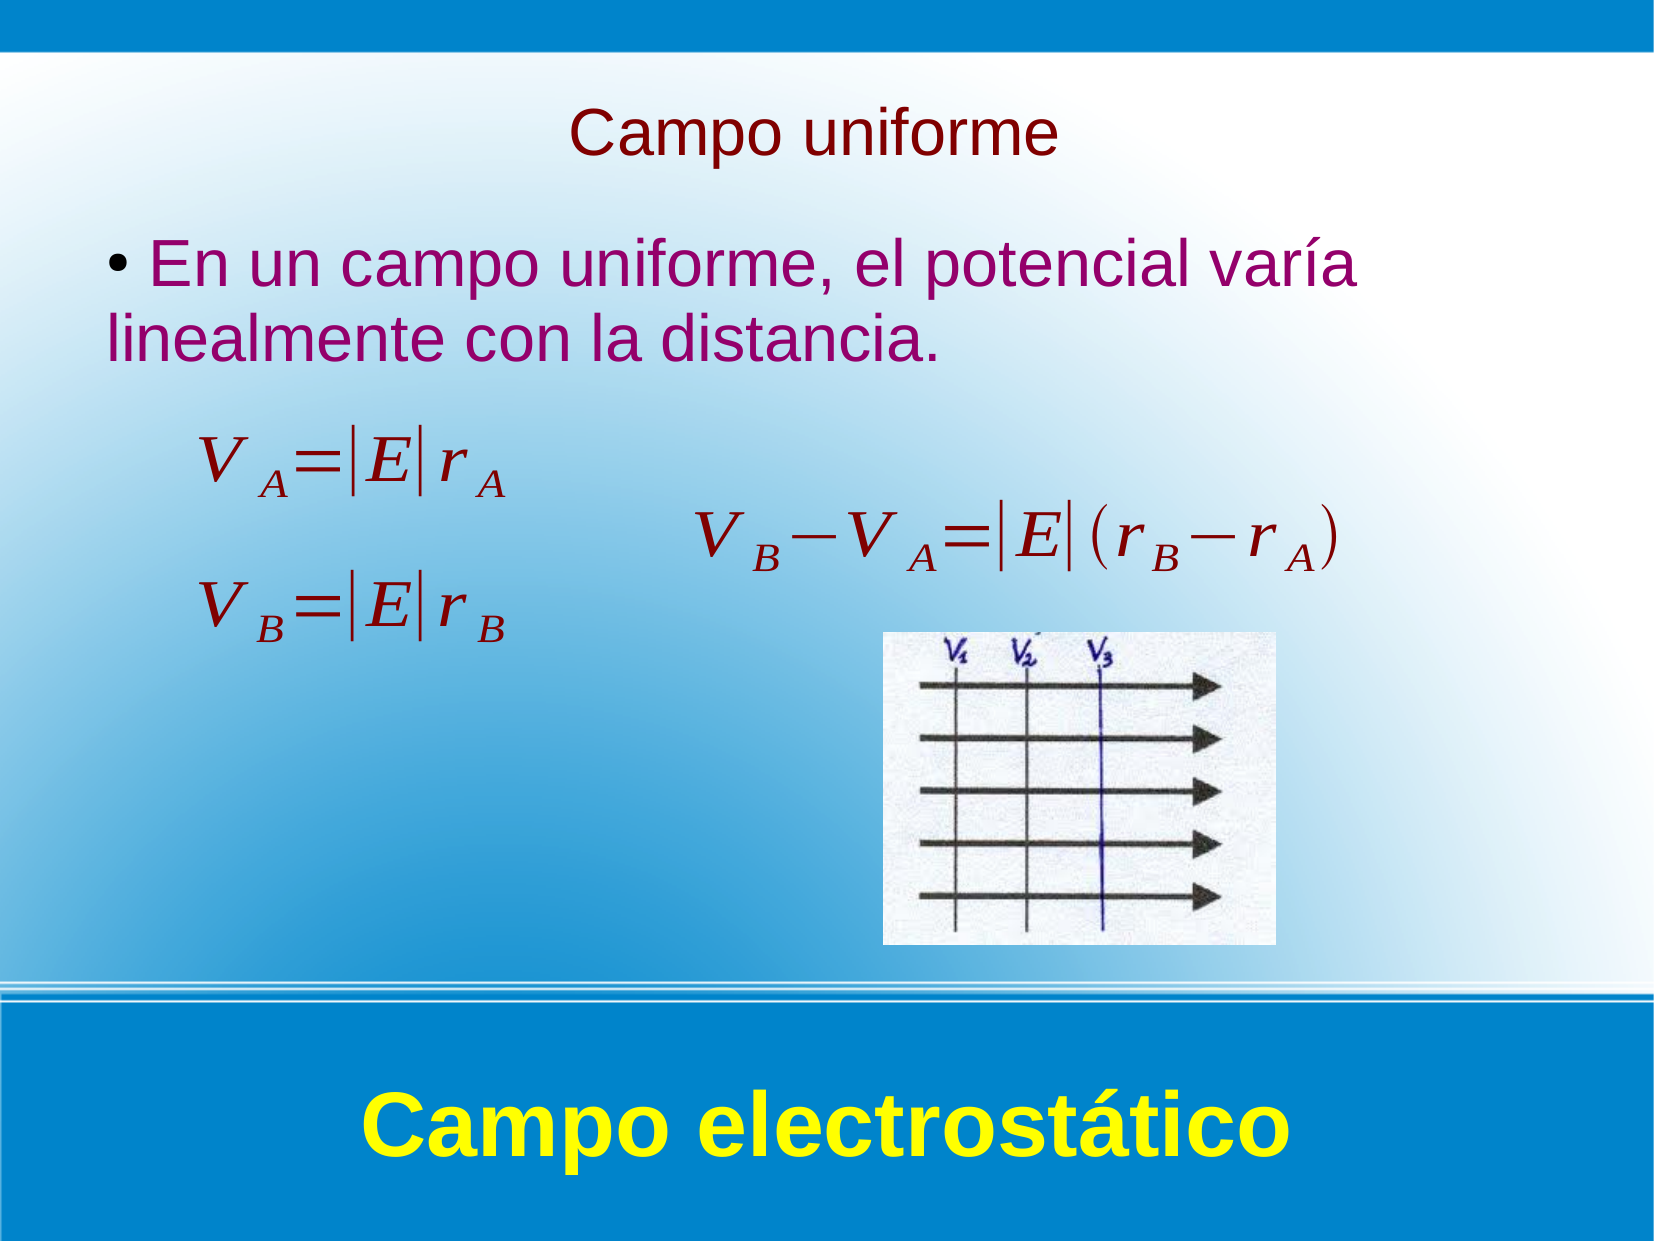

Campo uniforme
 En un campo uniforme, el potencial varía linealmente con la distancia.
# Campo electrostático